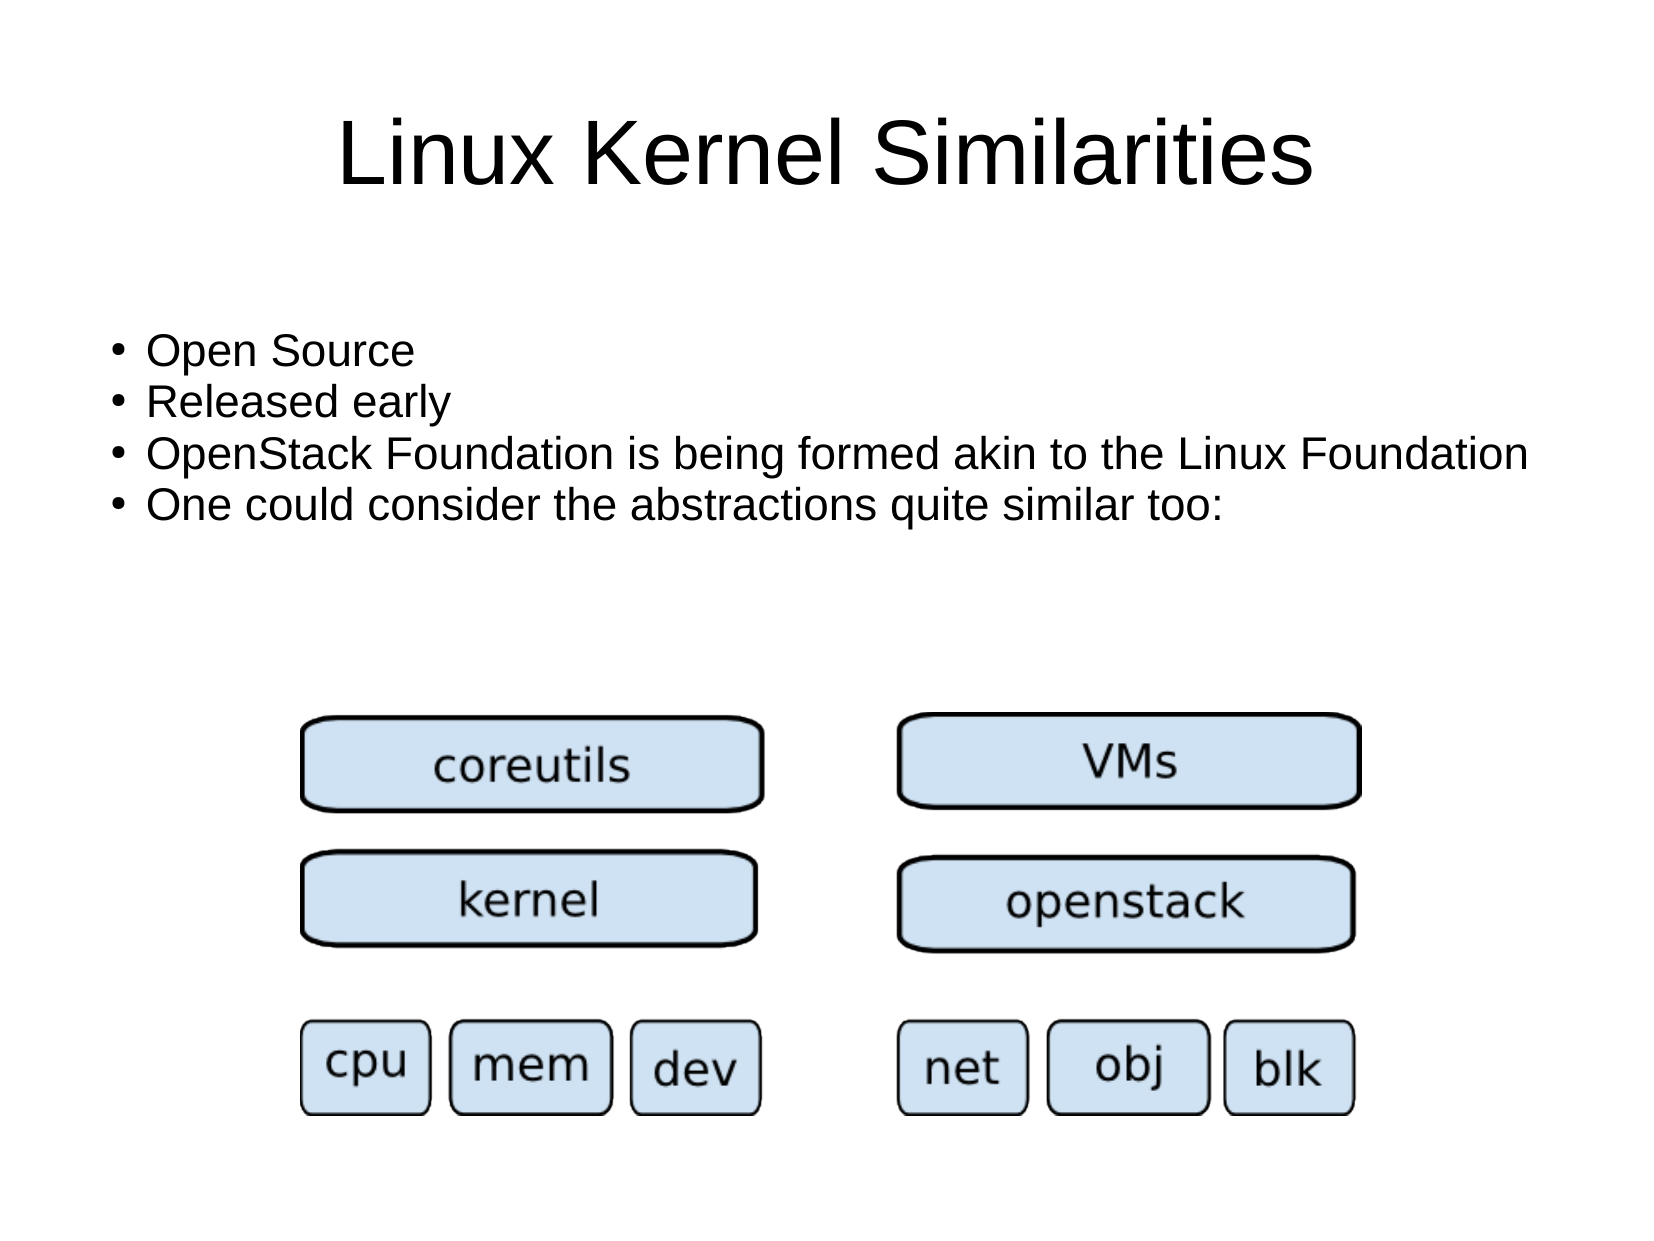

# Linux Kernel Similarities
Open Source
Released early
OpenStack Foundation is being formed akin to the Linux Foundation
One could consider the abstractions quite similar too: